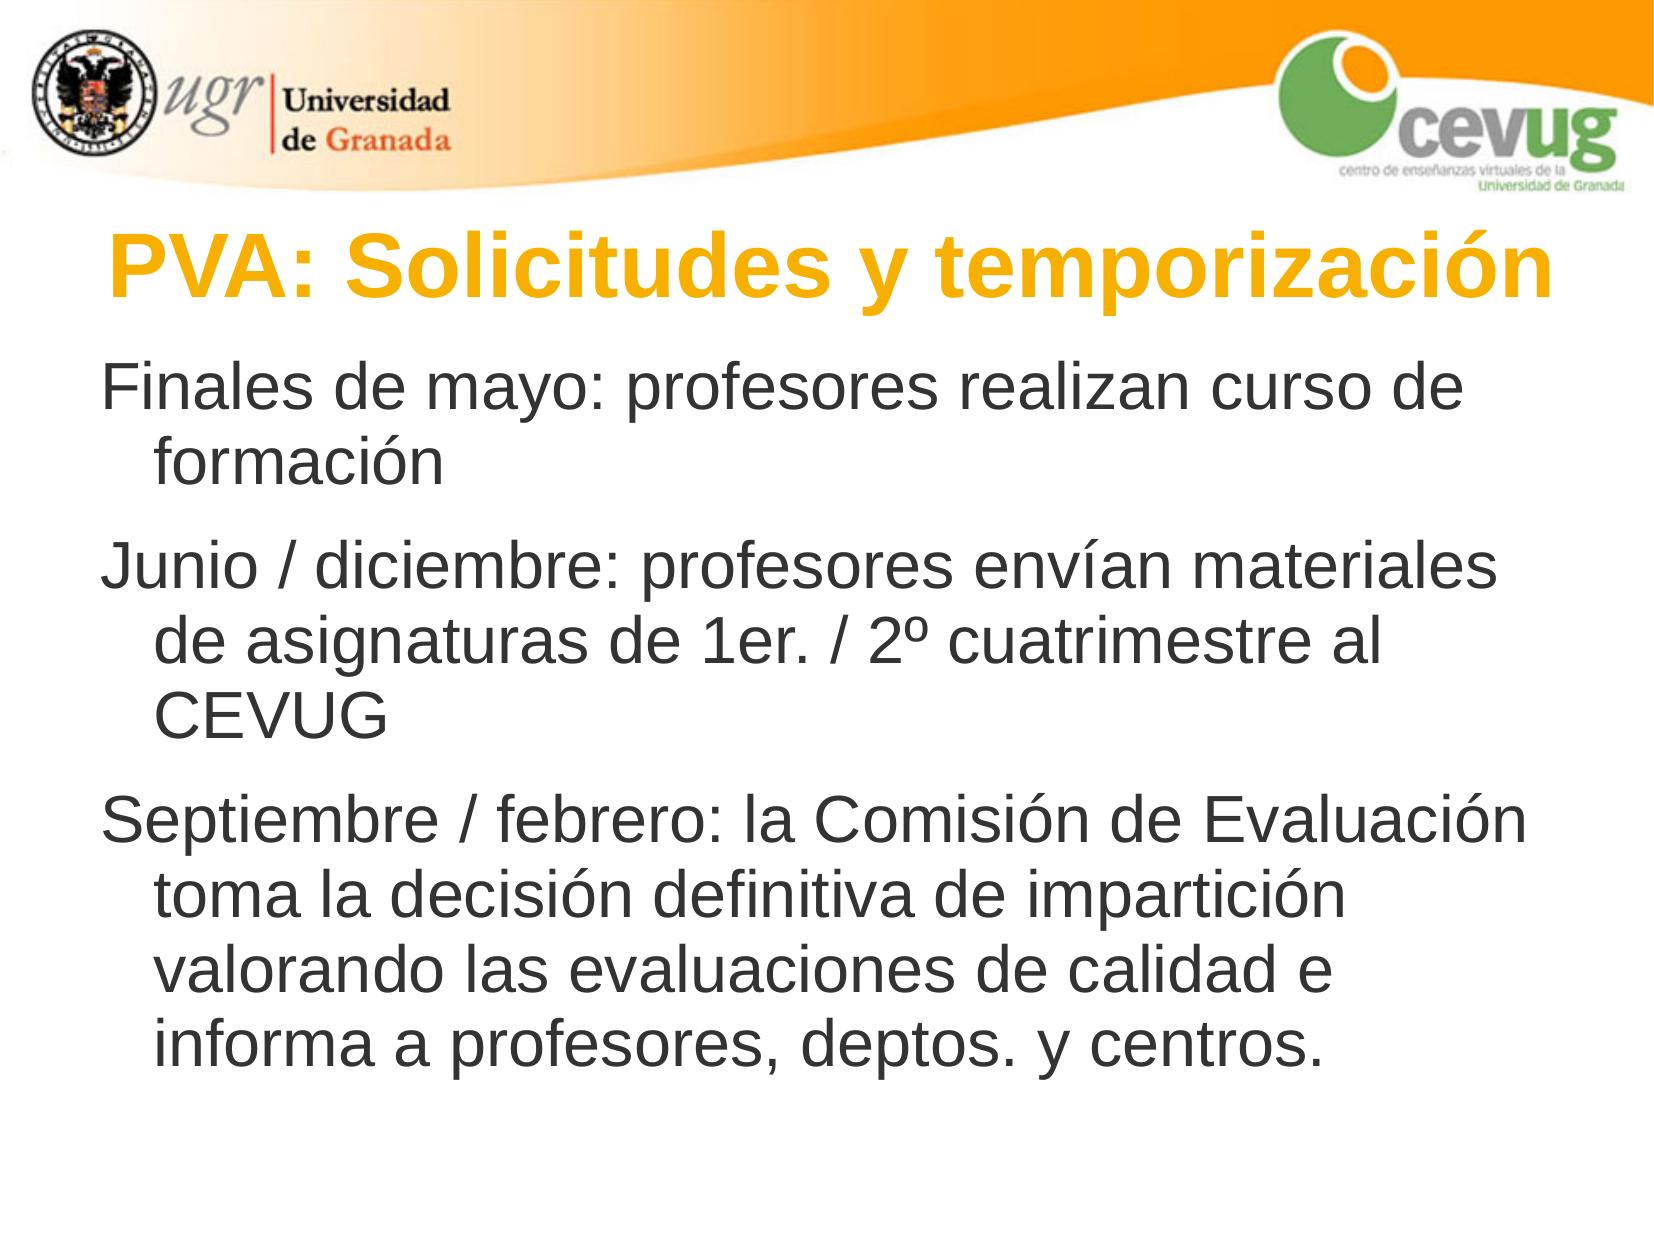

# PVA: Solicitudes y temporización
Finales de mayo: profesores realizan curso de formación
Junio / diciembre: profesores envían materiales de asignaturas de 1er. / 2º cuatrimestre al CEVUG
Septiembre / febrero: la Comisión de Evaluación toma la decisión definitiva de impartición valorando las evaluaciones de calidad e informa a profesores, deptos. y centros.